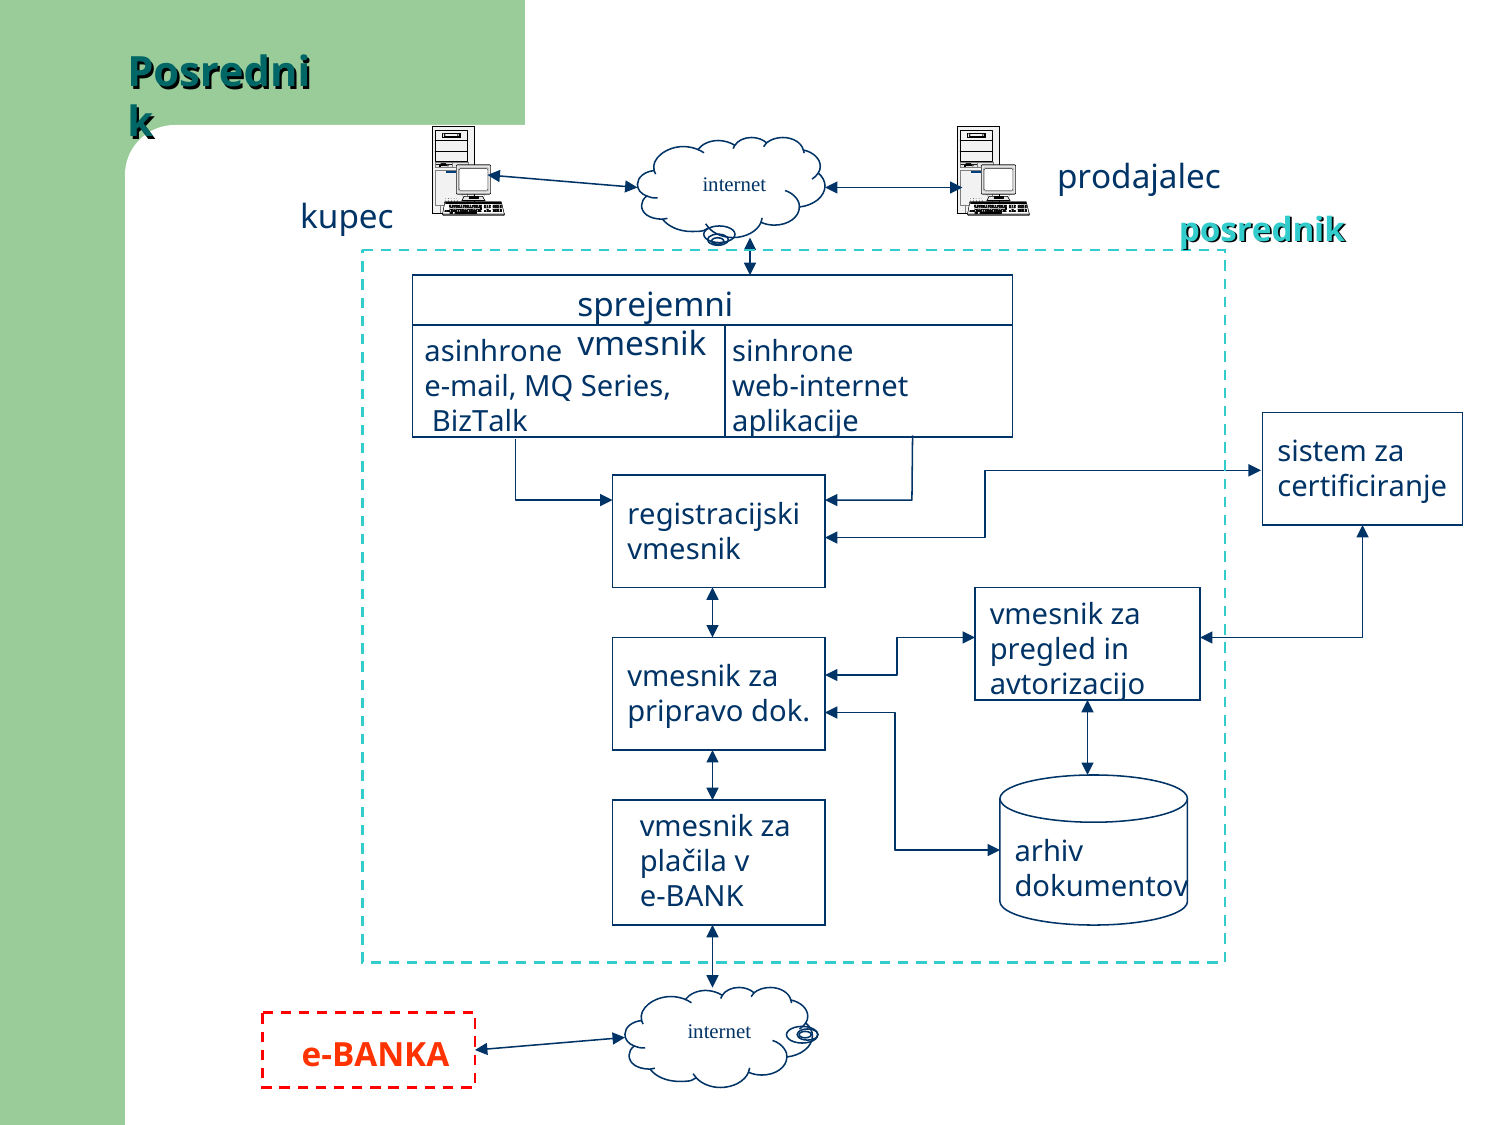

Posrednik
prodajalec
internet
kupec
posrednik
sprejemni vmesnik
asinhrone
e-mail, MQ Series,
 BizTalk
sinhrone
web-internet
aplikacije
sistem za
certificiranje
registracijski vmesnik
vmesnik za
pregled in avtorizacijo
vmesnik za
pripravo dok.
vmesnik za
plačila v
e-BANK
arhiv
dokumentov
internet
e-BANKA